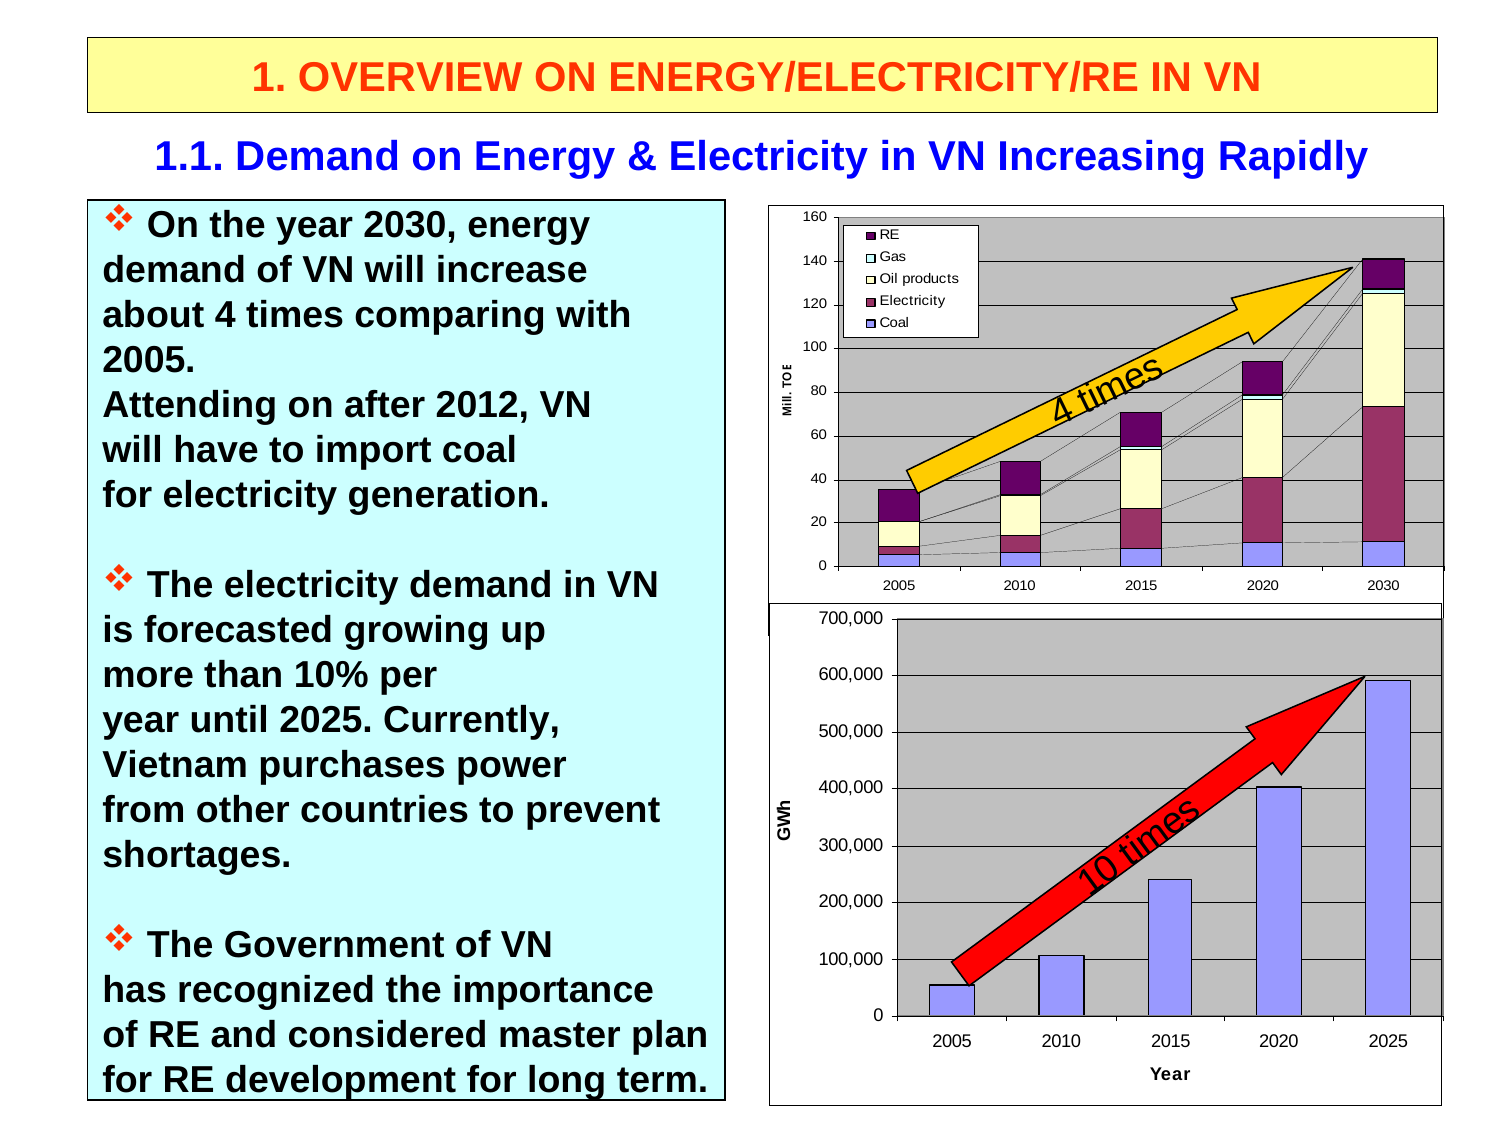

1. OVERVIEW ON ENERGY/ELECTRICITY/RE IN VN
1.1. Demand on Energy & Electricity in VN Increasing Rapidly
 On the year 2030, energy
demand of VN will increase
about 4 times comparing with
2005.
Attending on after 2012, VN
will have to import coal
for electricity generation.
 The electricity demand in VN
is forecasted growing up
more than 10% per
year until 2025. Currently,
Vietnam purchases power
from other countries to prevent
shortages.
 The Government of VN
has recognized the importance
of RE and considered master plan
for RE development for long term.
4 times
10 times